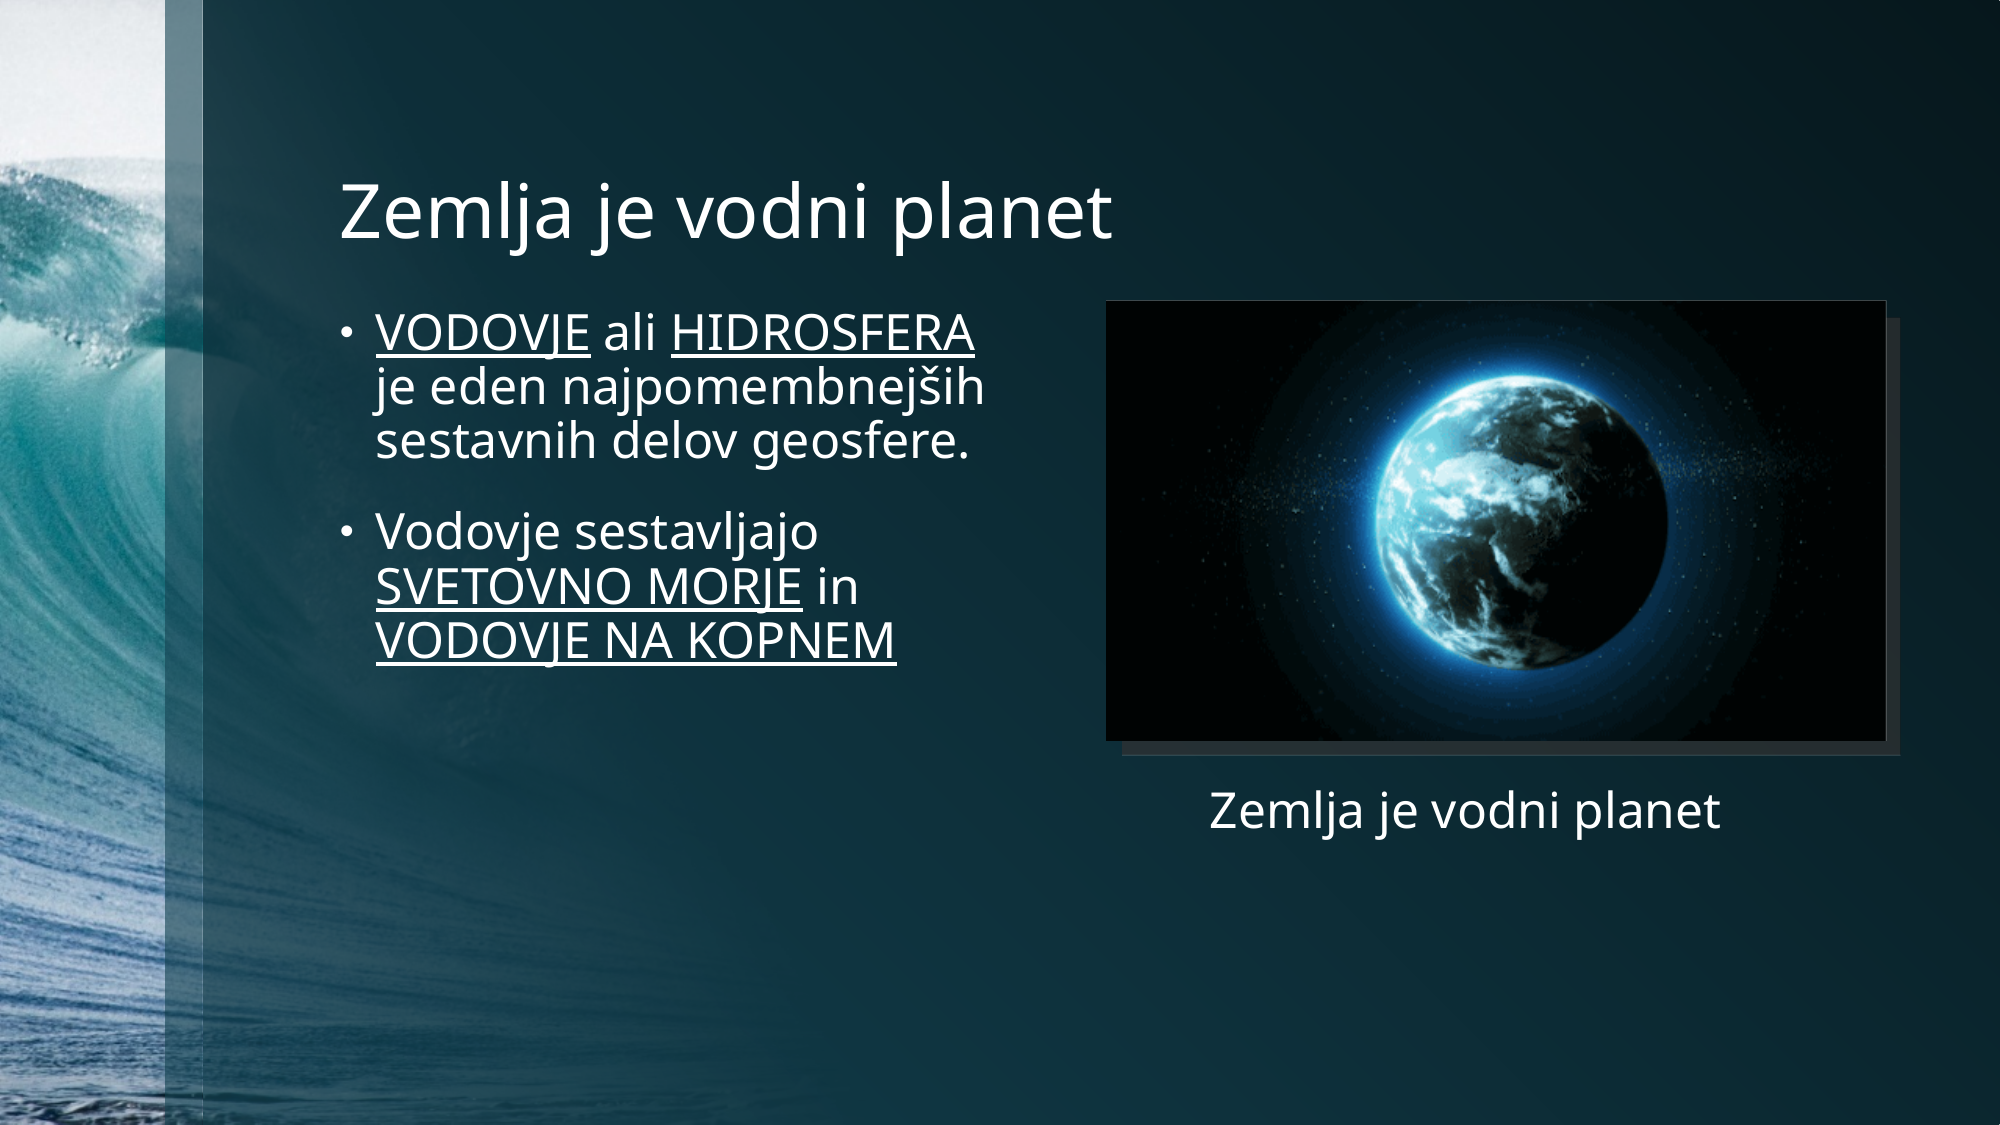

# Zemlja je vodni planet
VODOVJE ali HIDROSFERA je eden najpomembnejših sestavnih delov geosfere.
Vodovje sestavljajo SVETOVNO MORJE in VODOVJE NA KOPNEM
Zemlja je vodni planet